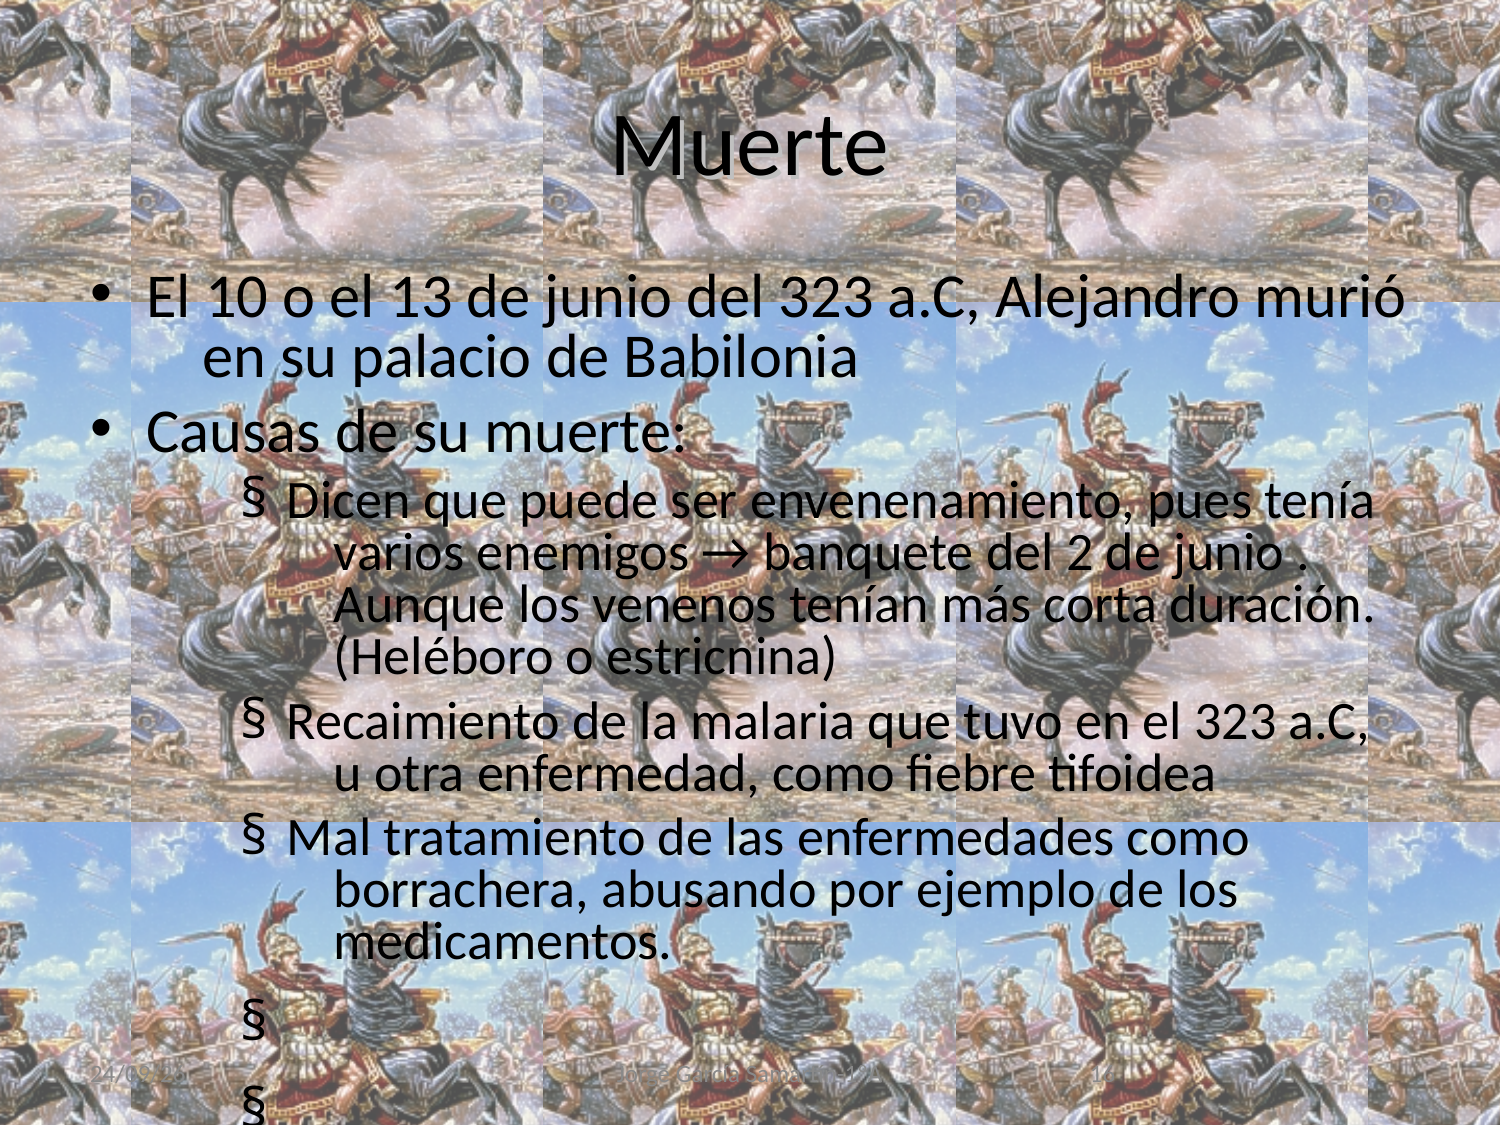

# Muerte
El 10 o el 13 de junio del 323 a.C, Alejandro murió en su palacio de Babilonia
Causas de su muerte:
Dicen que puede ser envenenamiento, pues tenía varios enemigos → banquete del 2 de junio . Aunque los venenos tenían más corta duración.(Heléboro o estricnina)
Recaimiento de la malaria que tuvo en el 323 a.C, u otra enfermedad, como fiebre tifoidea
Mal tratamiento de las enfermedades como borrachera, abusando por ejemplo de los medicamentos.
Jorge García Samartín-1ºA